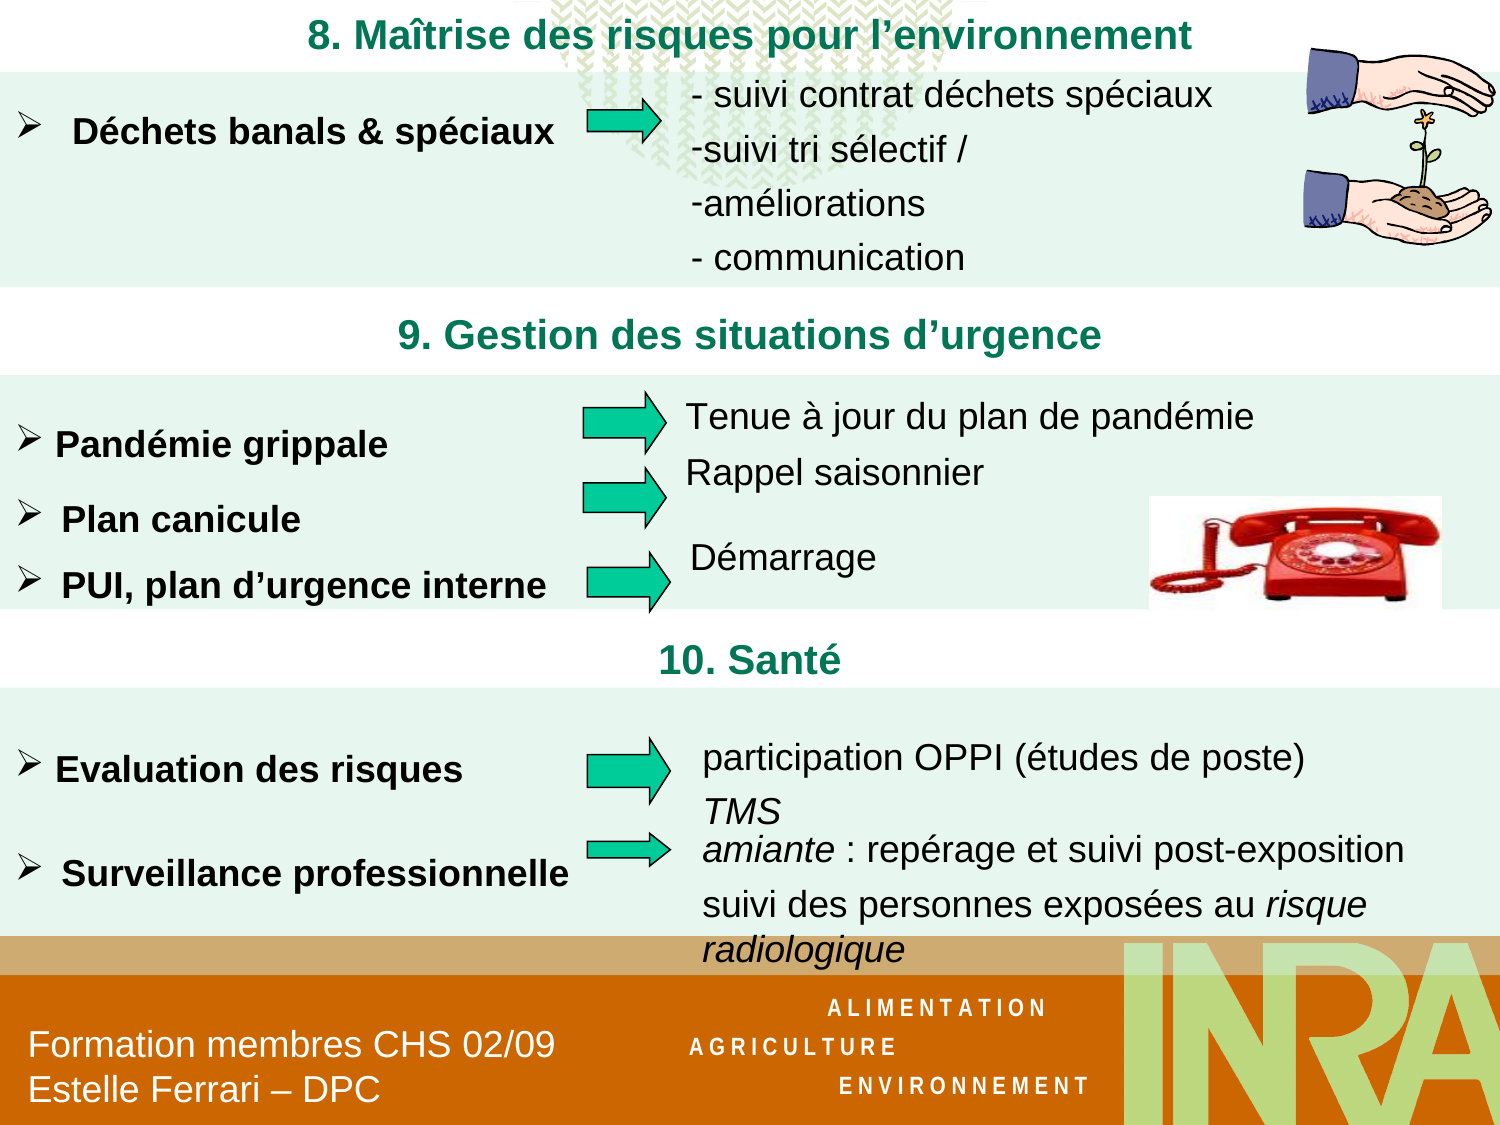

8. Maîtrise des risques pour l’environnement
 Déchets banals & spéciaux
- suivi contrat déchets spéciaux
suivi tri sélectif /
améliorations
- communication
9. Gestion des situations d’urgence
Tenue à jour du plan de pandémie
 Pandémie grippale
Rappel saisonnier
Plan canicule
Démarrage
PUI, plan d’urgence interne
10. Santé
participation OPPI (études de poste)
TMS
 Evaluation des risques
Surveillance professionnelle
amiante : repérage et suivi post-exposition
suivi des personnes exposées au risque radiologique